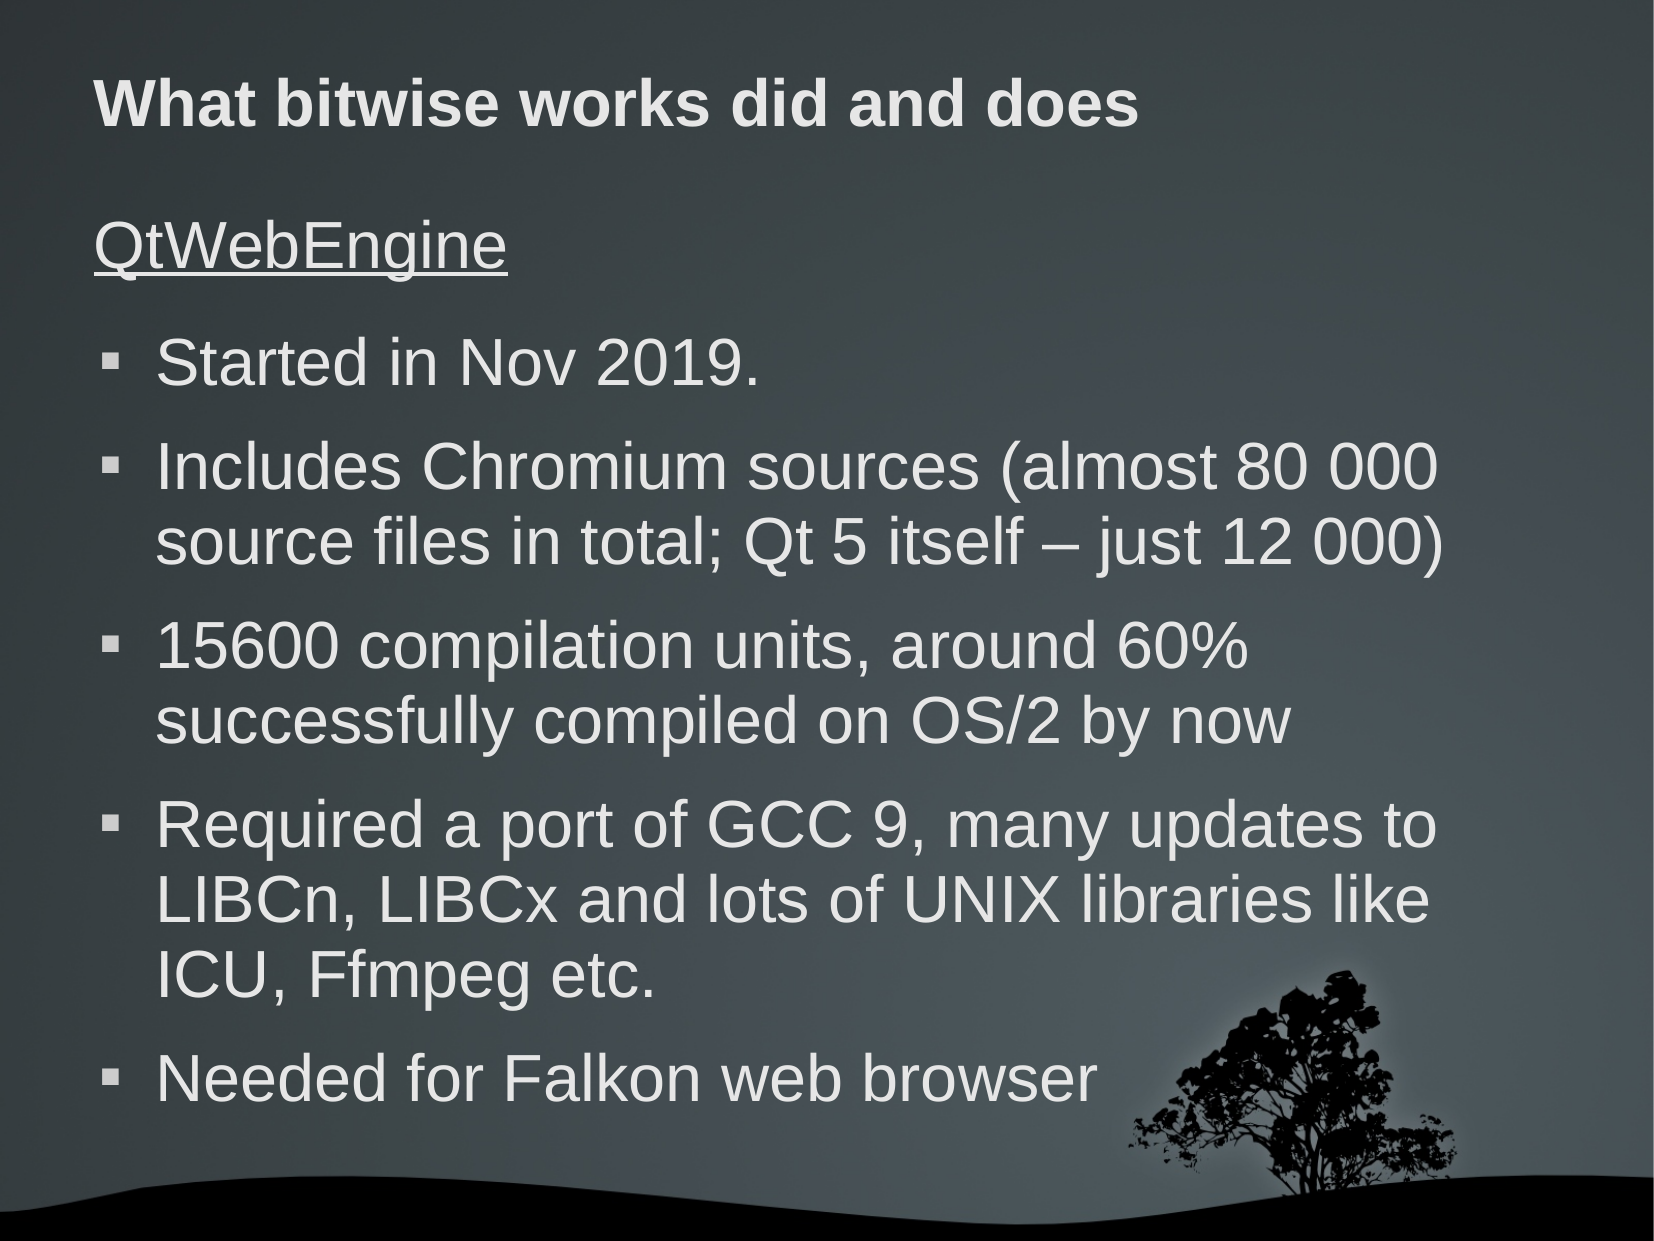

# What bitwise works did and does
QtWebEngine
Started in Nov 2019.
Includes Chromium sources (almost 80 000 source files in total; Qt 5 itself – just 12 000)
15600 compilation units, around 60% successfully compiled on OS/2 by now
Required a port of GCC 9, many updates to LIBCn, LIBCx and lots of UNIX libraries like ICU, Ffmpeg etc.
Needed for Falkon web browser